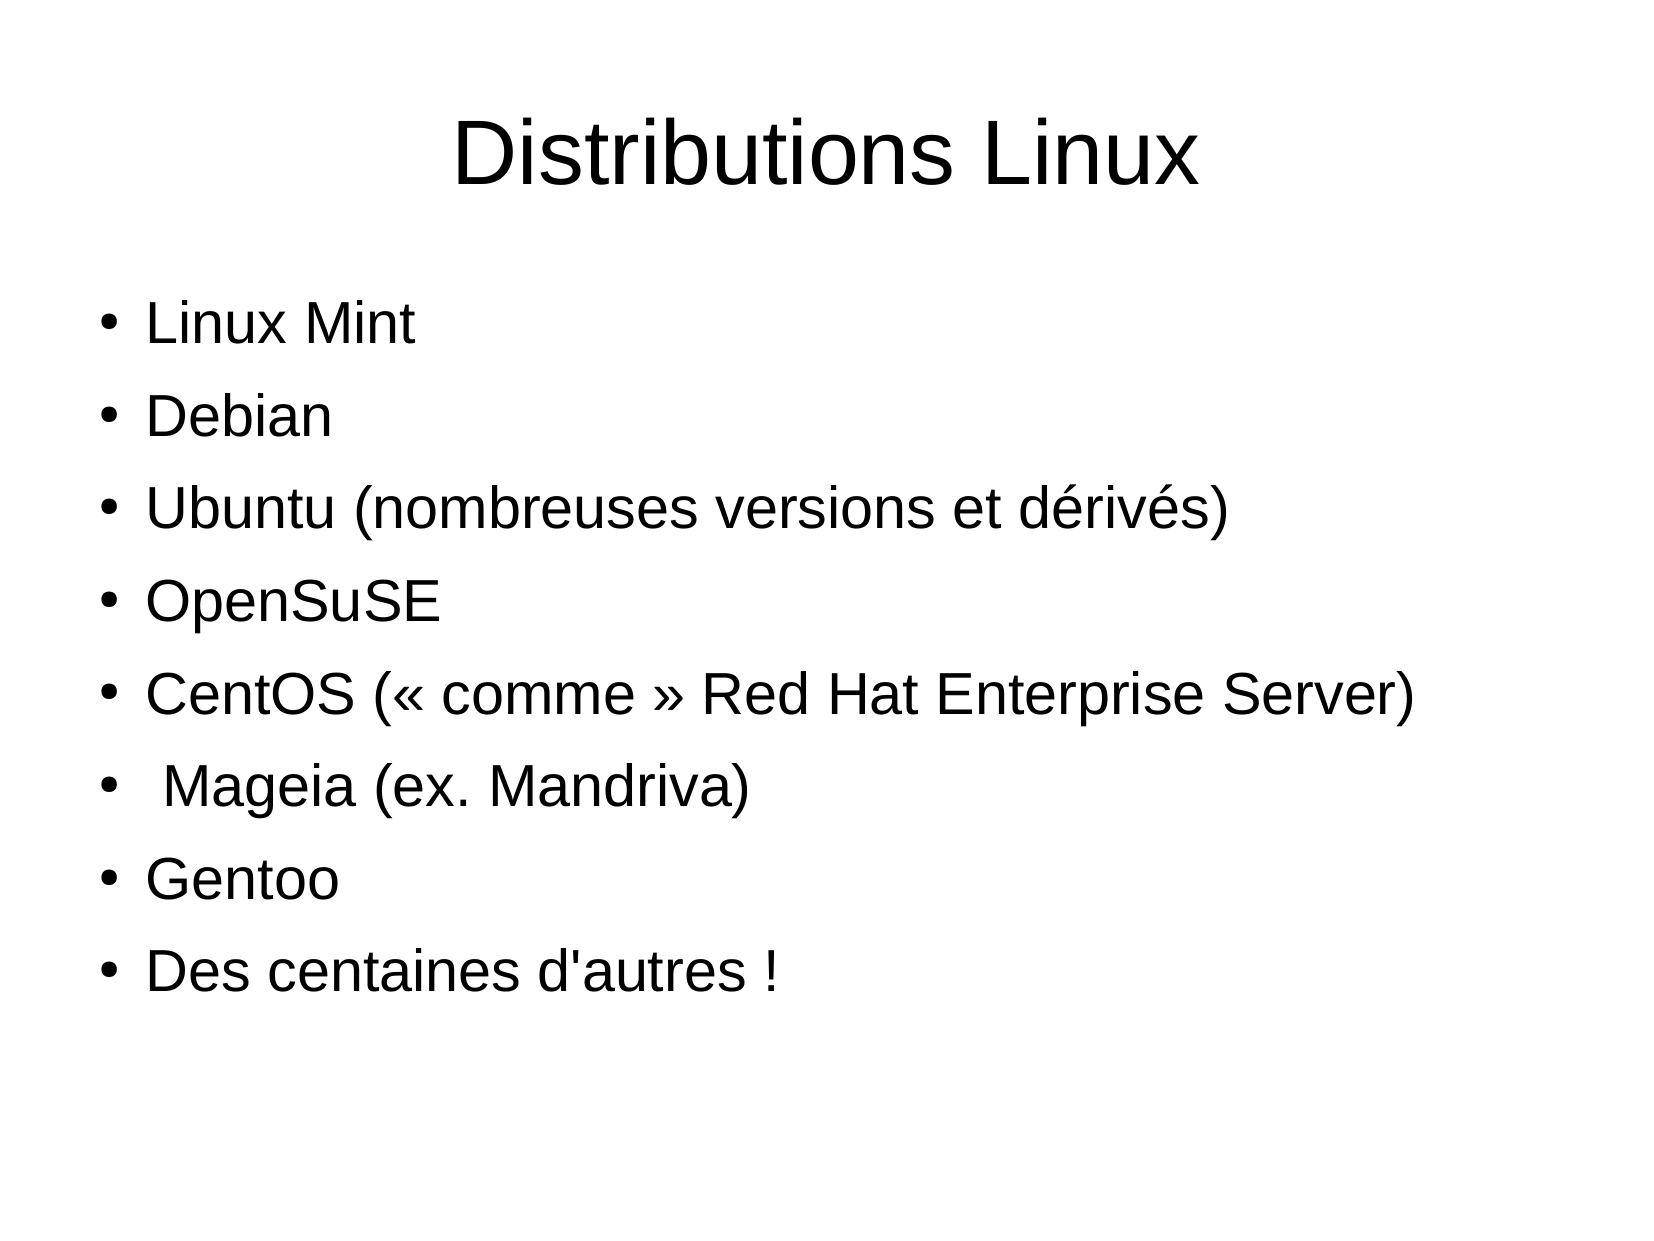

# Distributions Linux
Linux Mint
Debian
Ubuntu (nombreuses versions et dérivés)
OpenSuSE
CentOS (« comme » Red Hat Enterprise Server)
 Mageia (ex. Mandriva)
Gentoo
Des centaines d'autres !